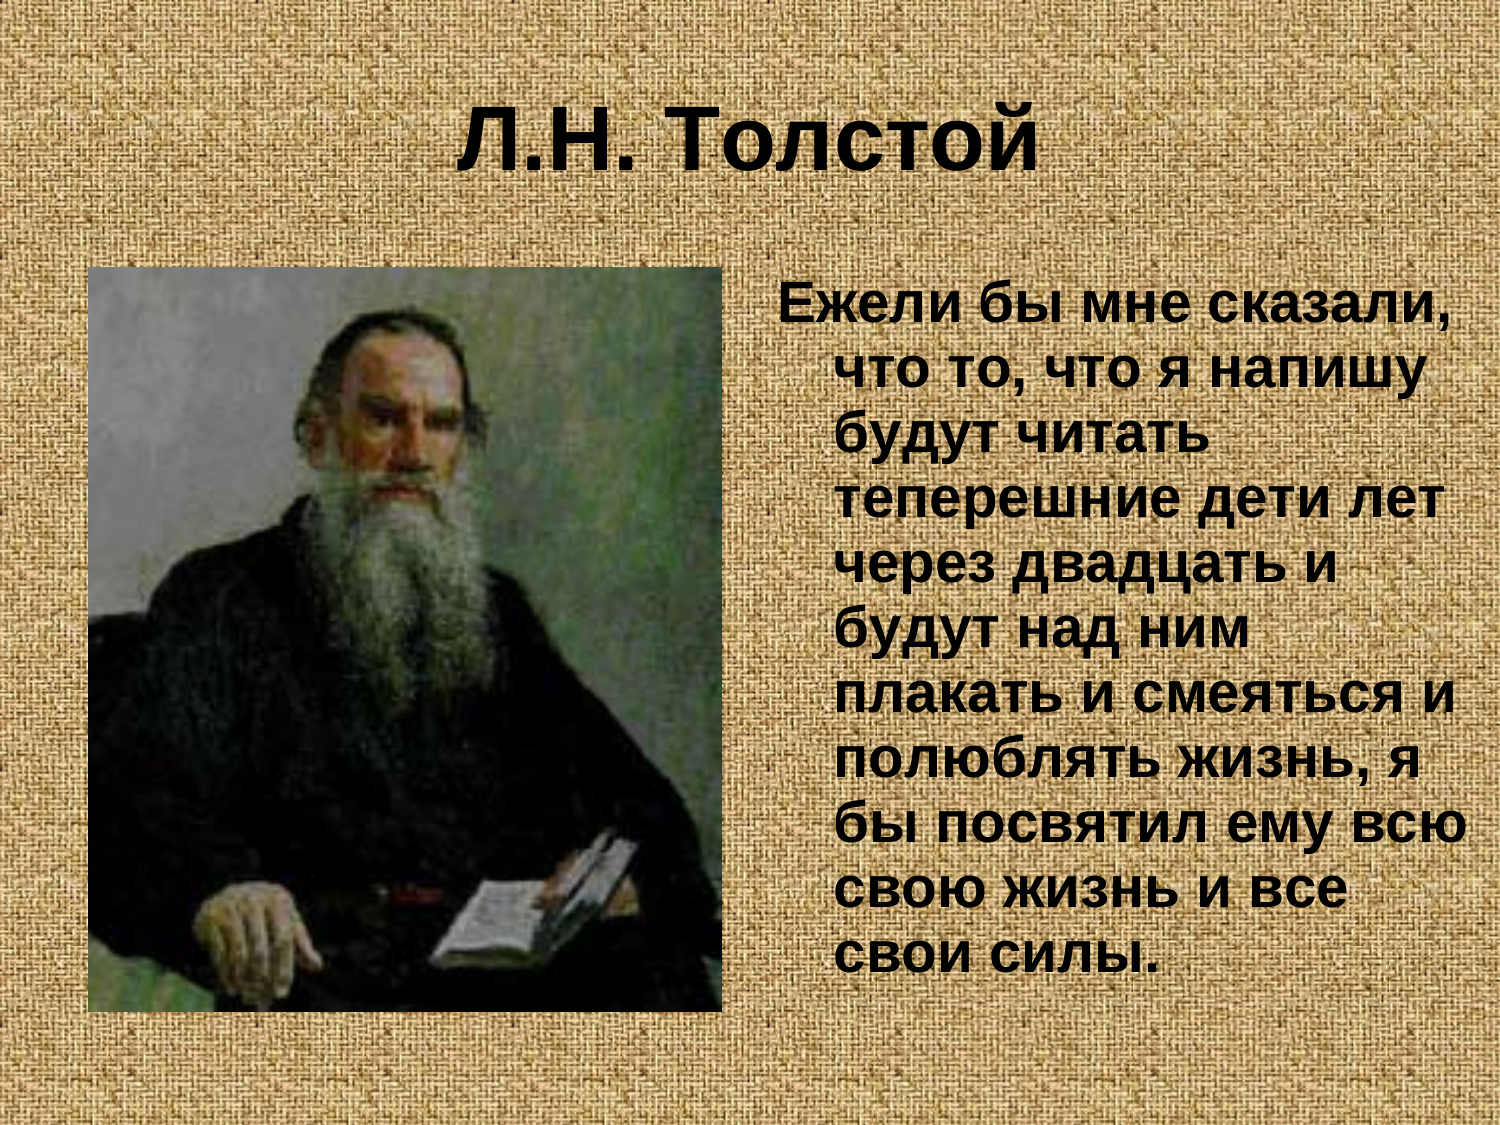

# Л.Н. Толстой
Ежели бы мне сказали, что то, что я напишу будут читать теперешние дети лет через двадцать и будут над ним плакать и смеяться и полюблять жизнь, я бы посвятил ему всю свою жизнь и все свои силы.